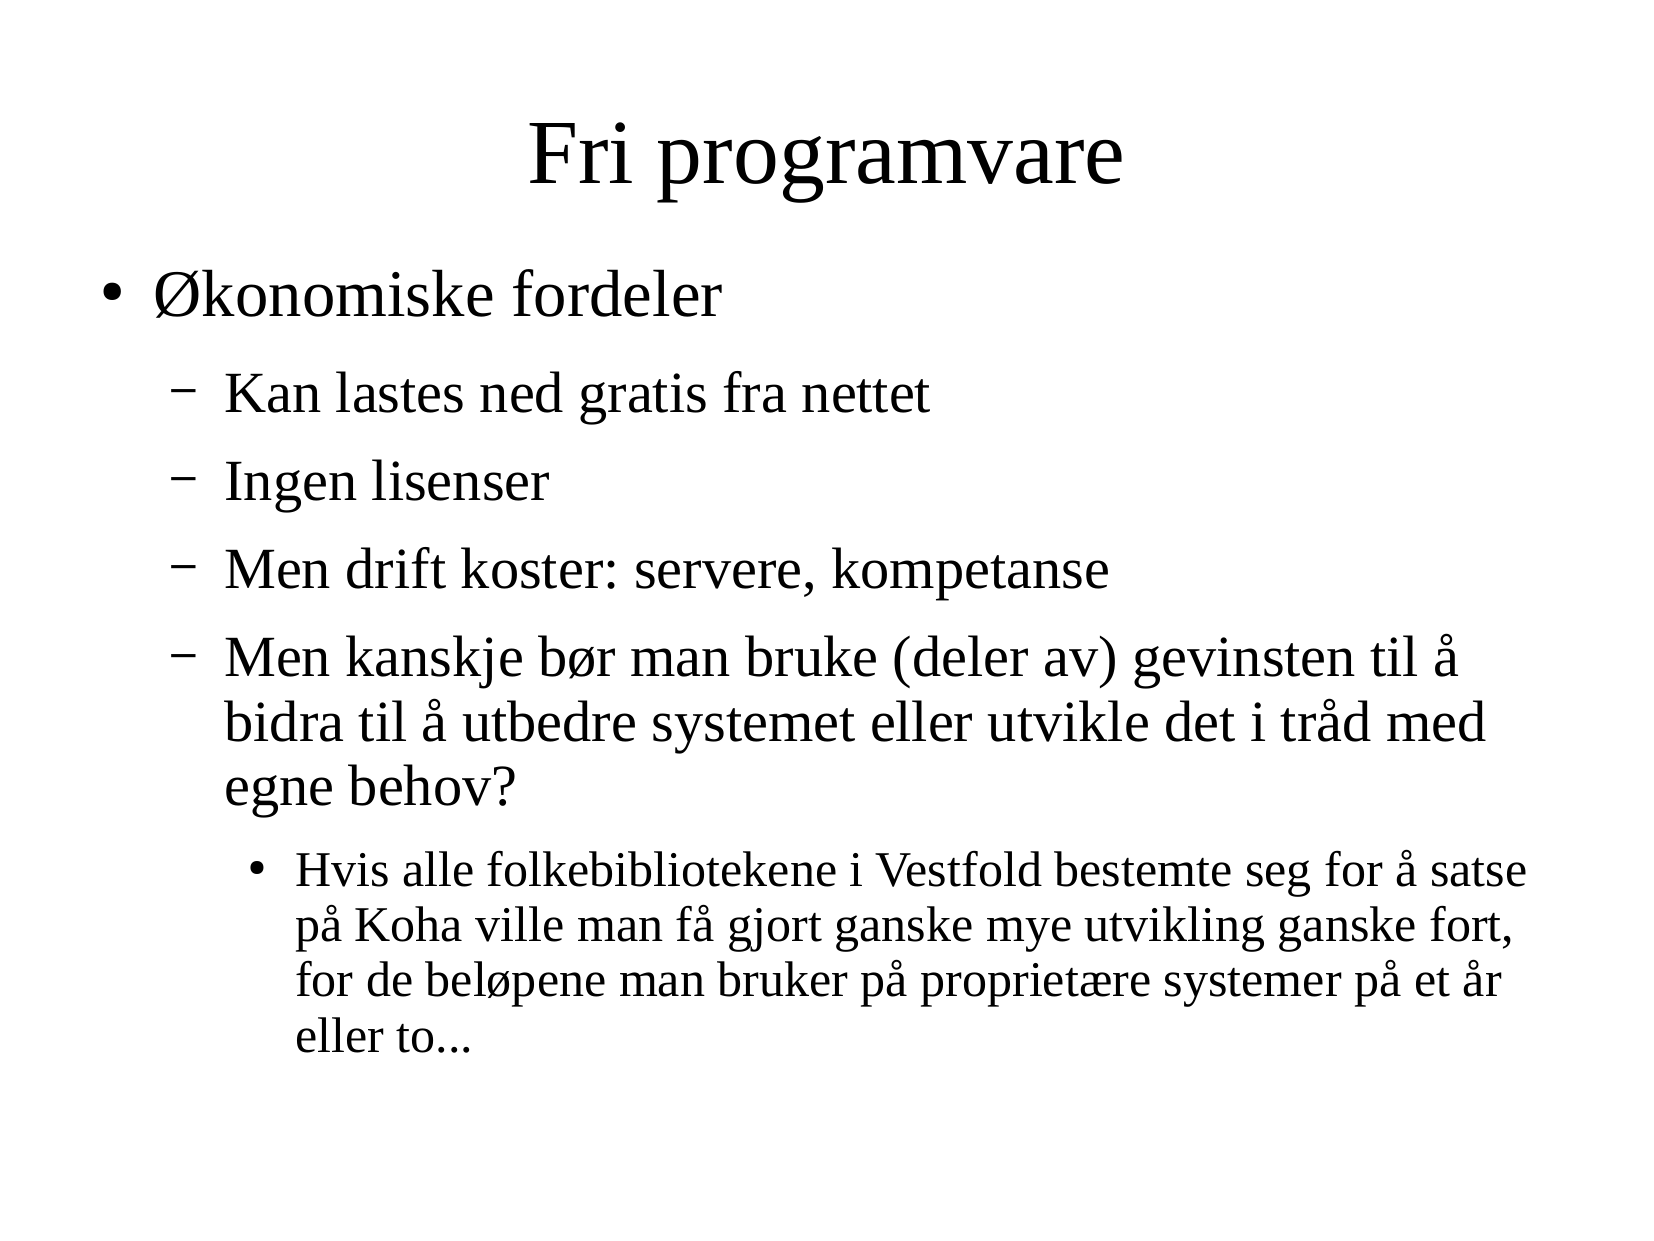

# Fri programvare
Økonomiske fordeler
Kan lastes ned gratis fra nettet
Ingen lisenser
Men drift koster: servere, kompetanse
Men kanskje bør man bruke (deler av) gevinsten til å bidra til å utbedre systemet eller utvikle det i tråd med egne behov?
Hvis alle folkebibliotekene i Vestfold bestemte seg for å satse på Koha ville man få gjort ganske mye utvikling ganske fort, for de beløpene man bruker på proprietære systemer på et år eller to...